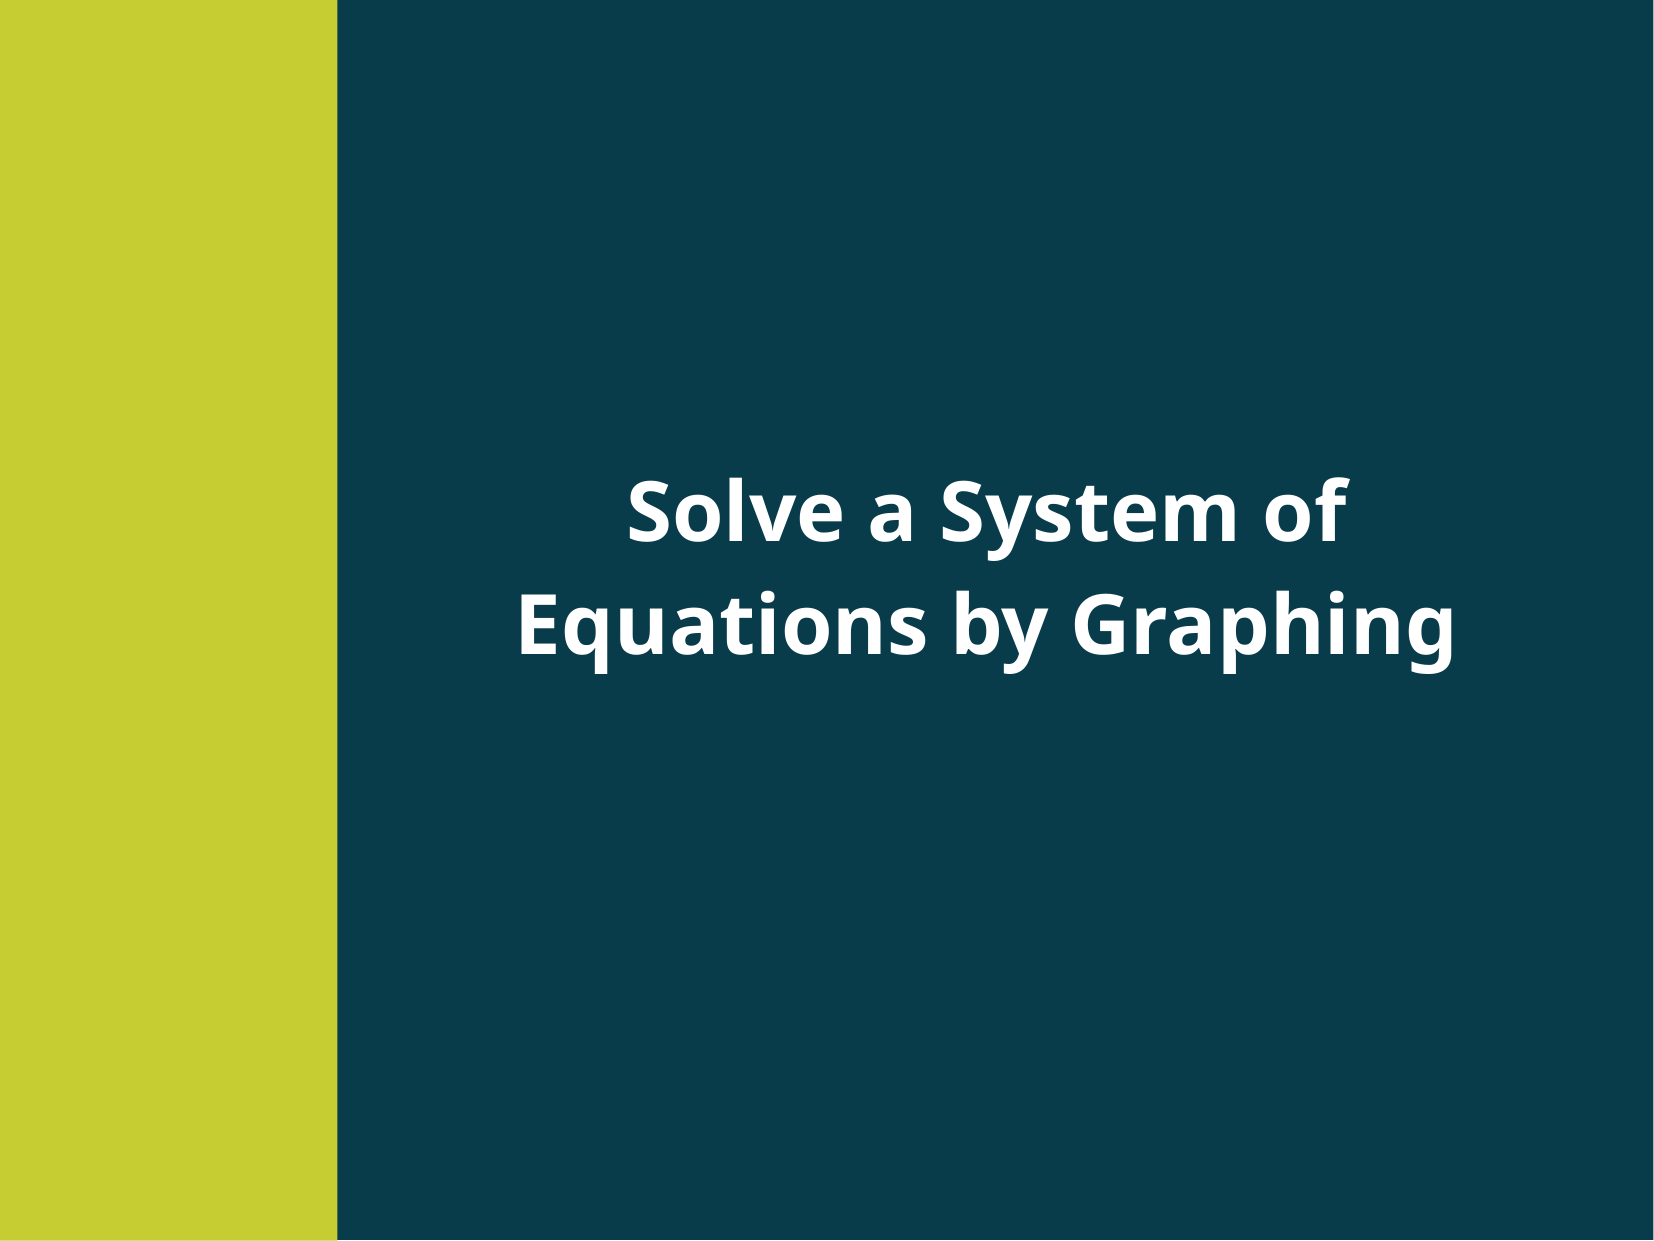

# Solve a System of Equations by Graphing